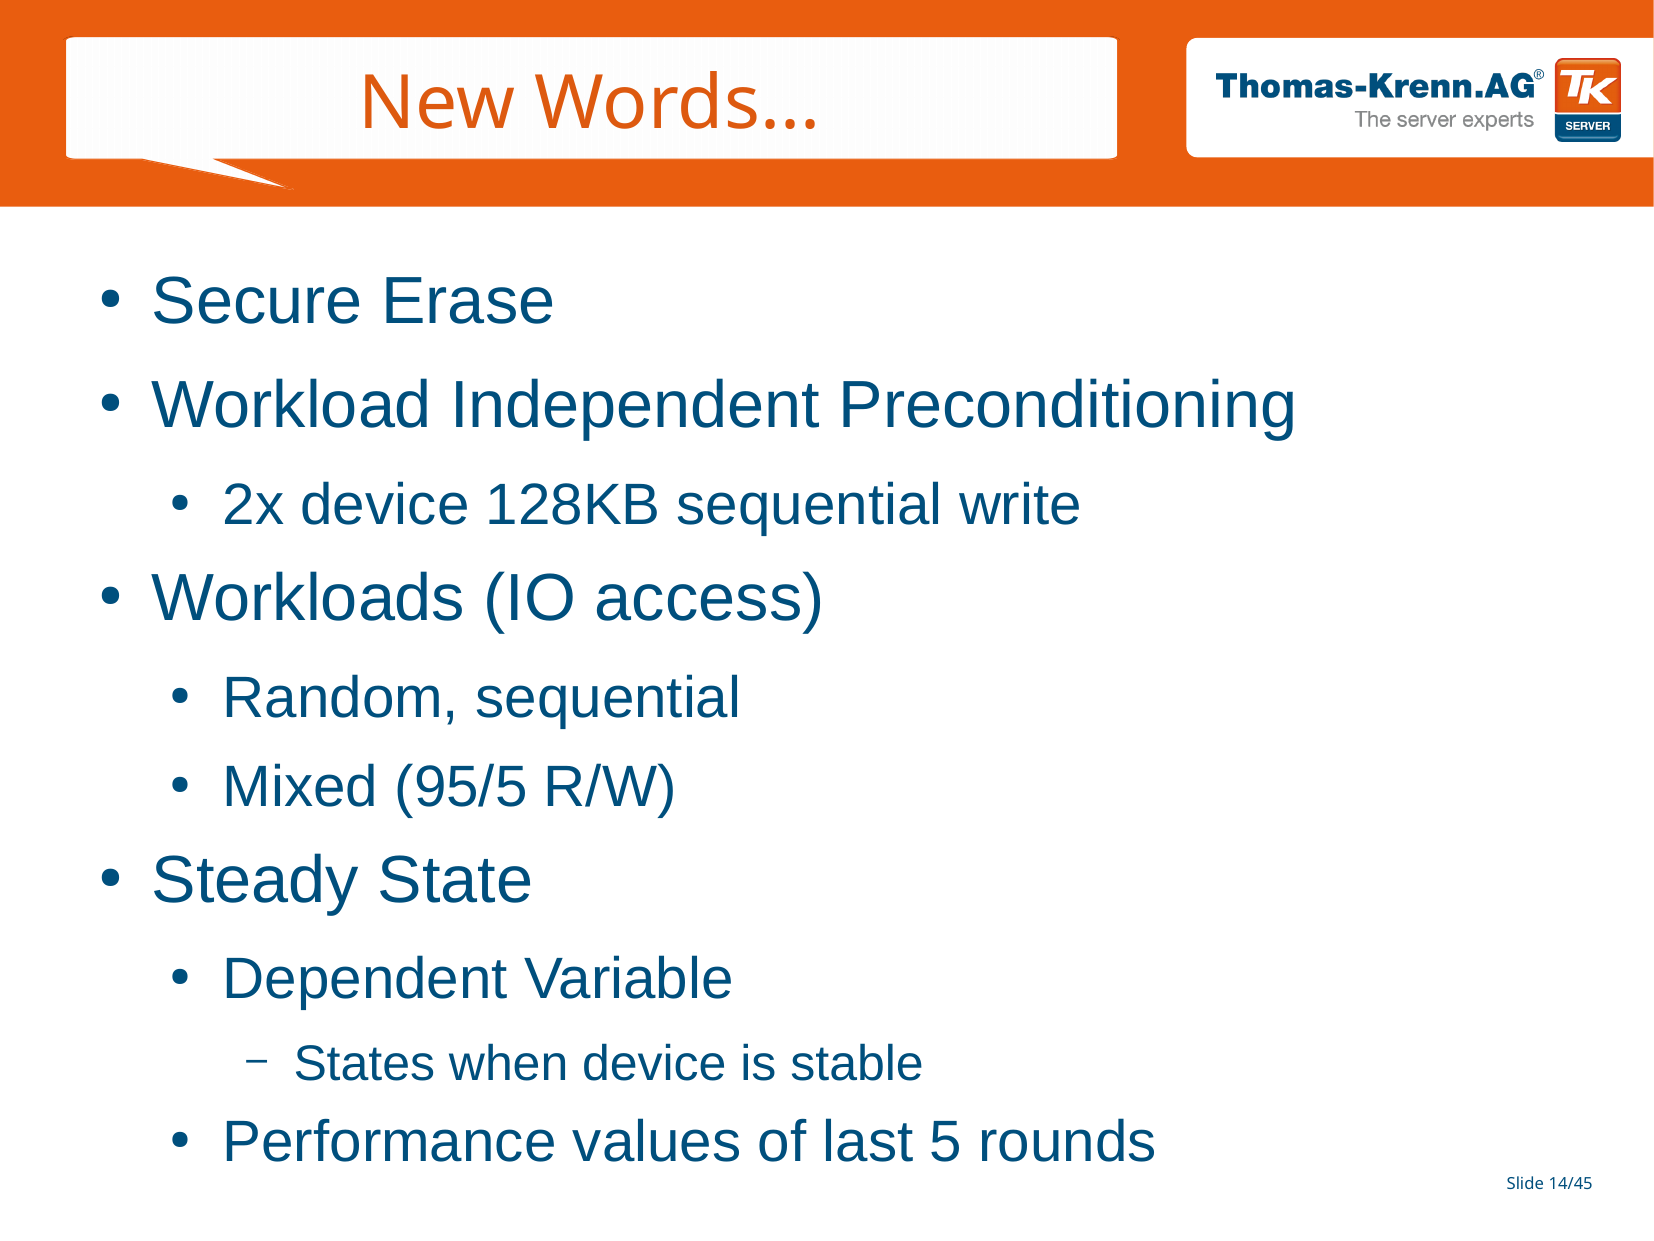

# New Words...
Secure Erase
Workload Independent Preconditioning
2x device 128KB sequential write
Workloads (IO access)
Random, sequential
Mixed (95/5 R/W)
Steady State
Dependent Variable
States when device is stable
Performance values of last 5 rounds